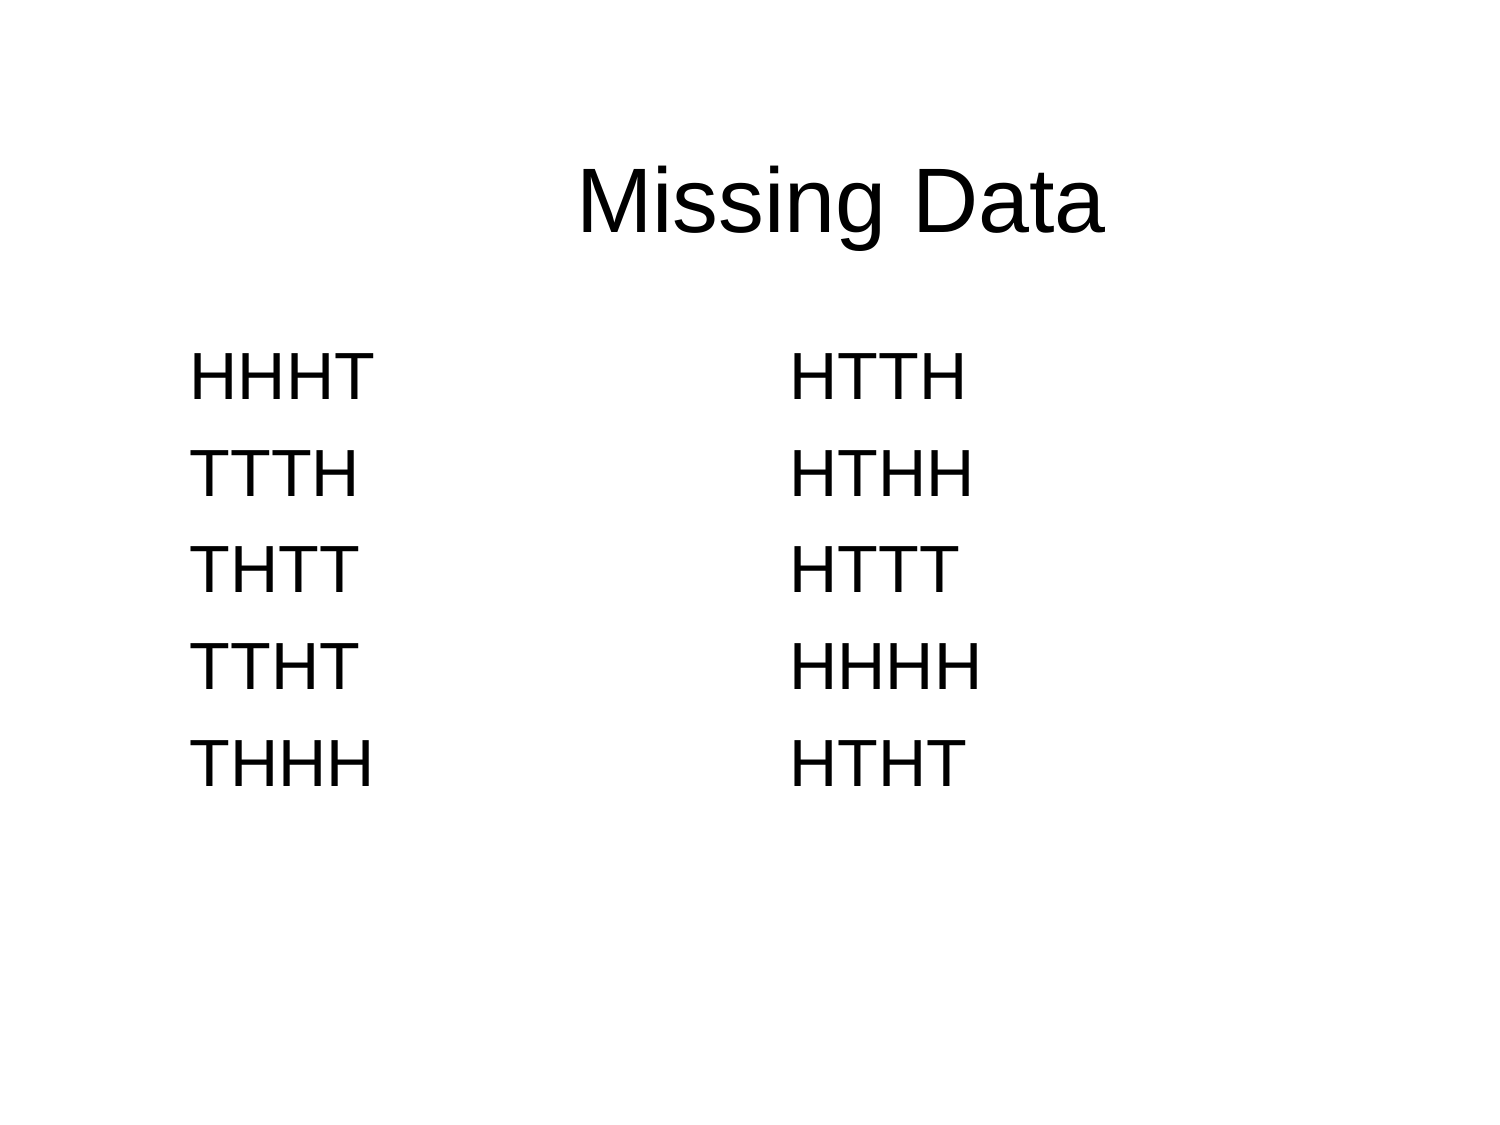

# Missing Data
HHHT			HTTH
TTTH			HTHH
THTT			HTTT
TTHT			HHHH
THHH			HTHT